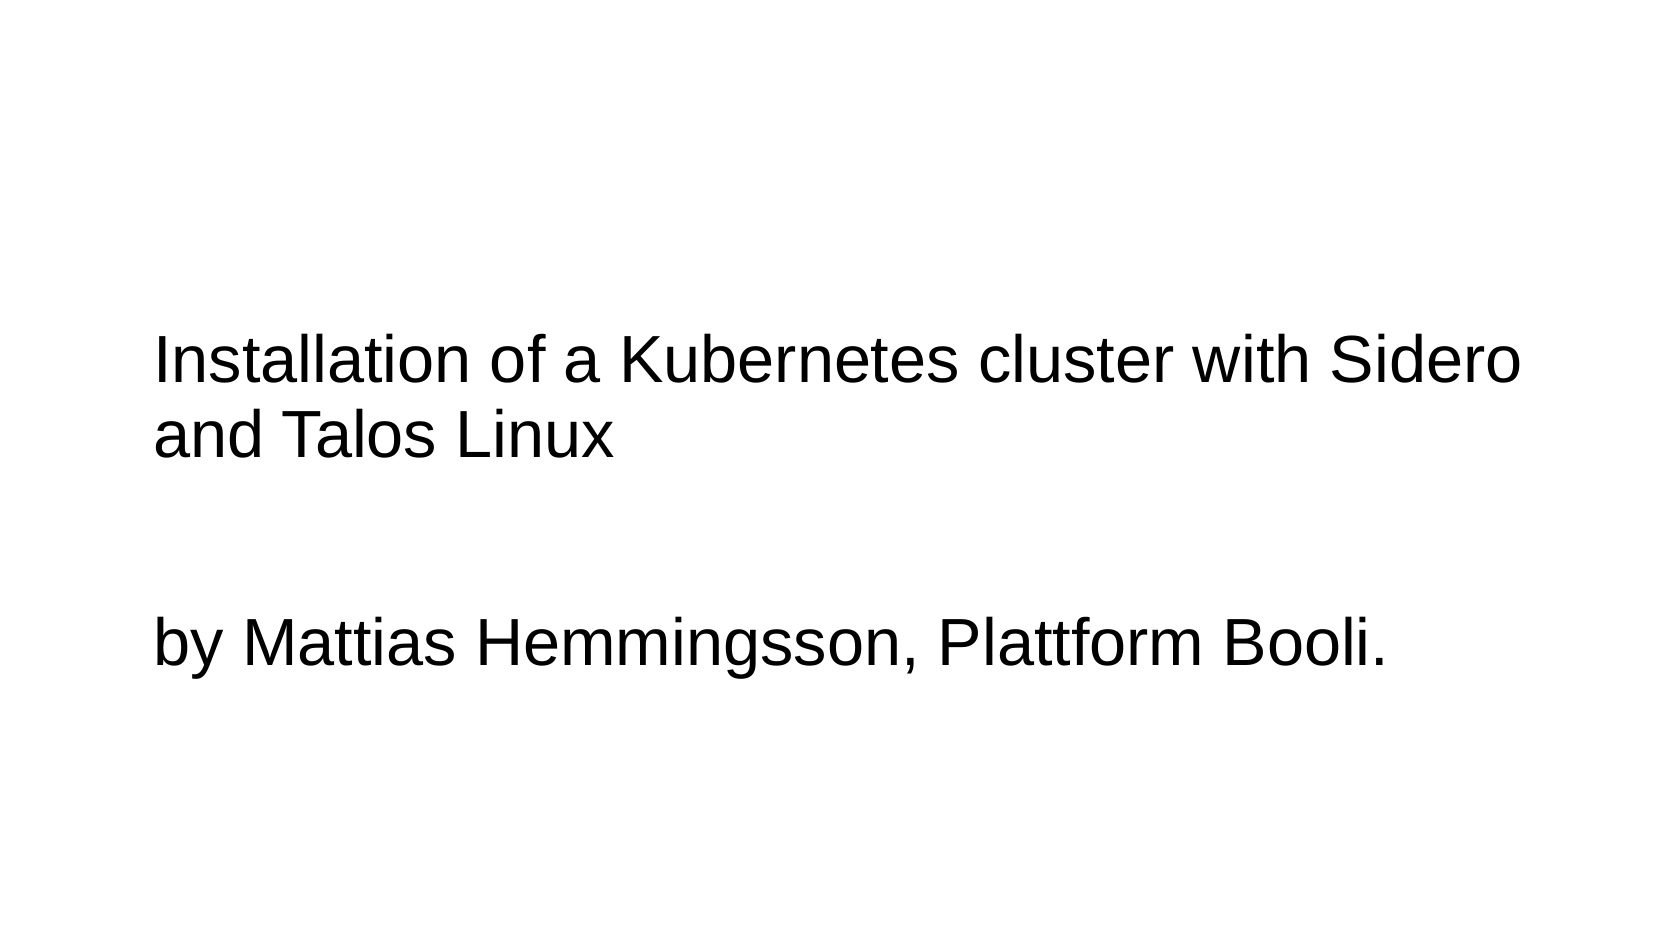

#
Installation of a Kubernetes cluster with Sidero and Talos Linux
by Mattias Hemmingsson, Plattform Booli.